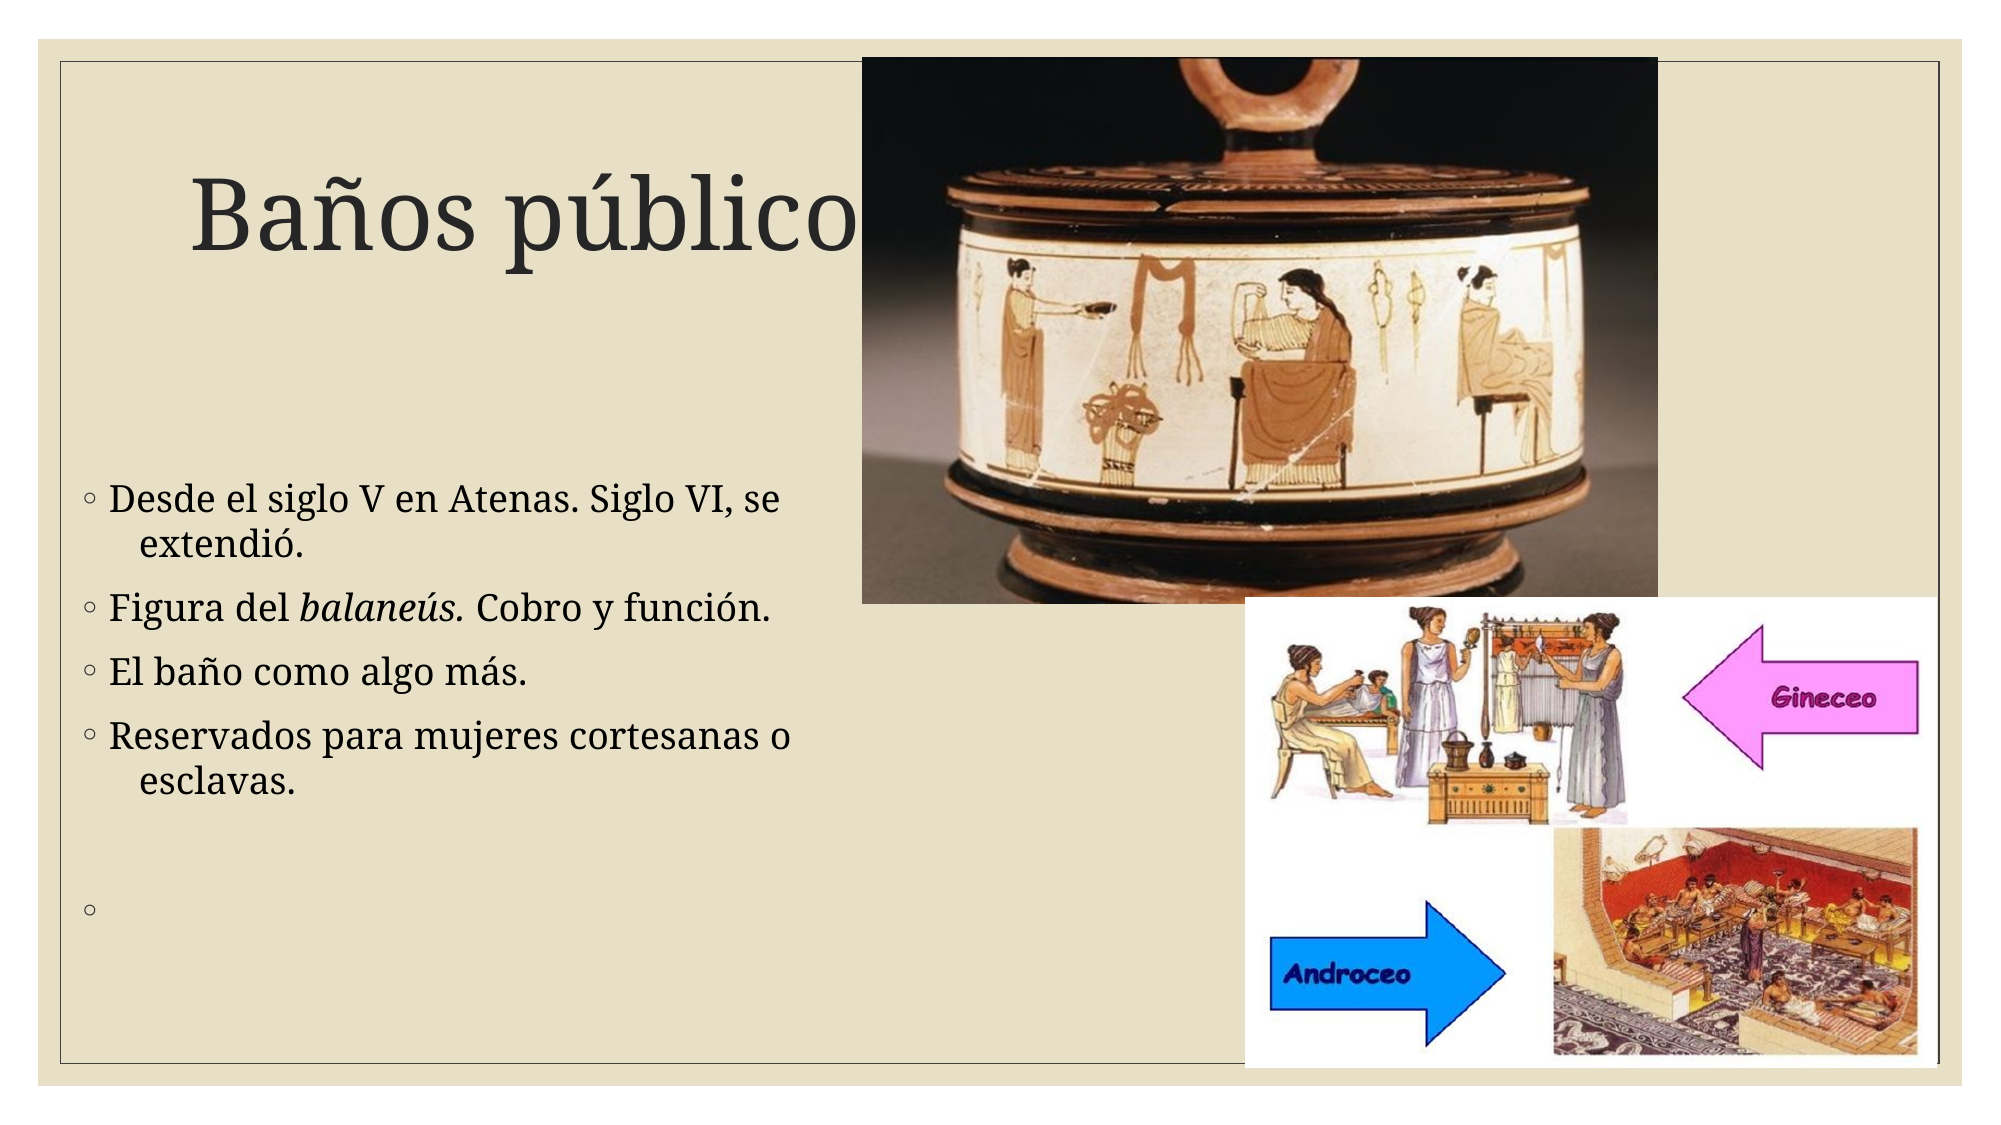

# Baños públicos
Desde el siglo V en Atenas. Siglo VI, se extendió.
Figura del balaneús. Cobro y función.
El baño como algo más.
Reservados para mujeres cortesanas o esclavas.